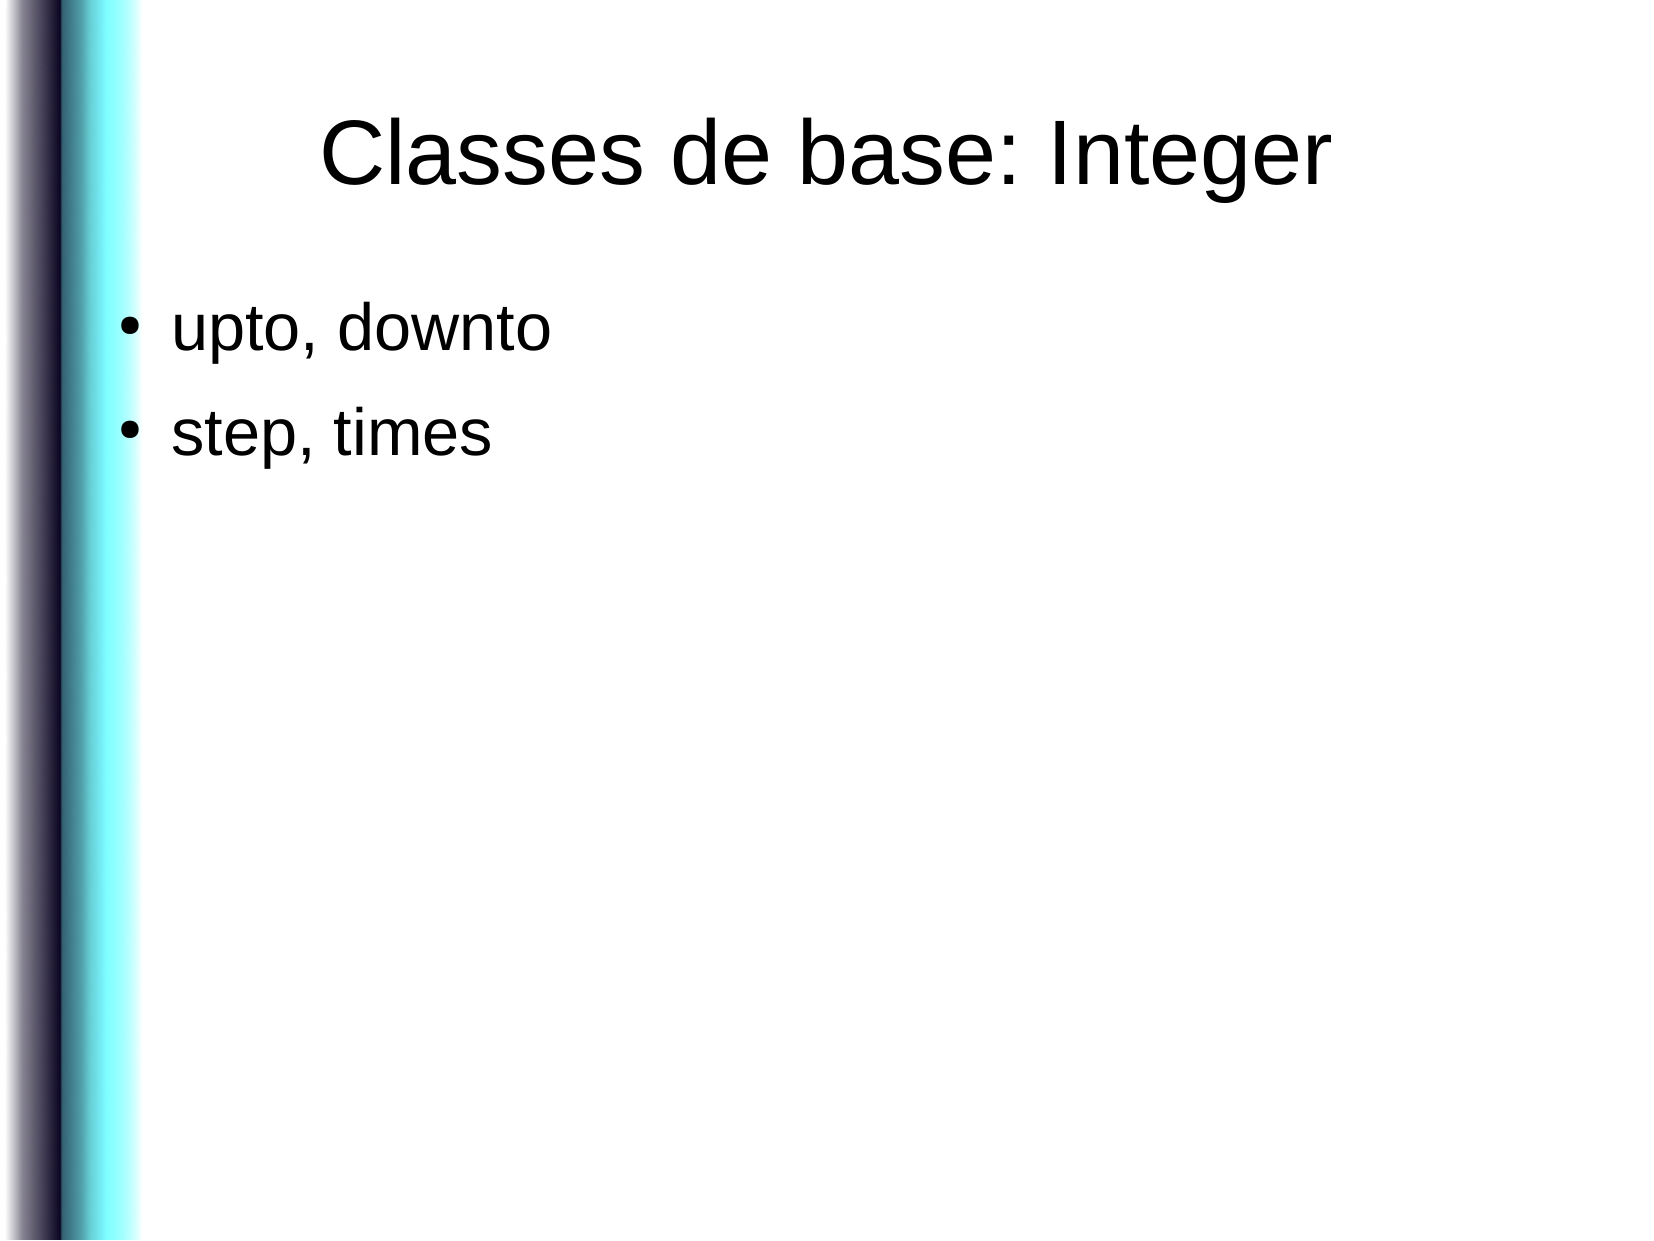

# Classes de base: Integer
upto, downto
step, times